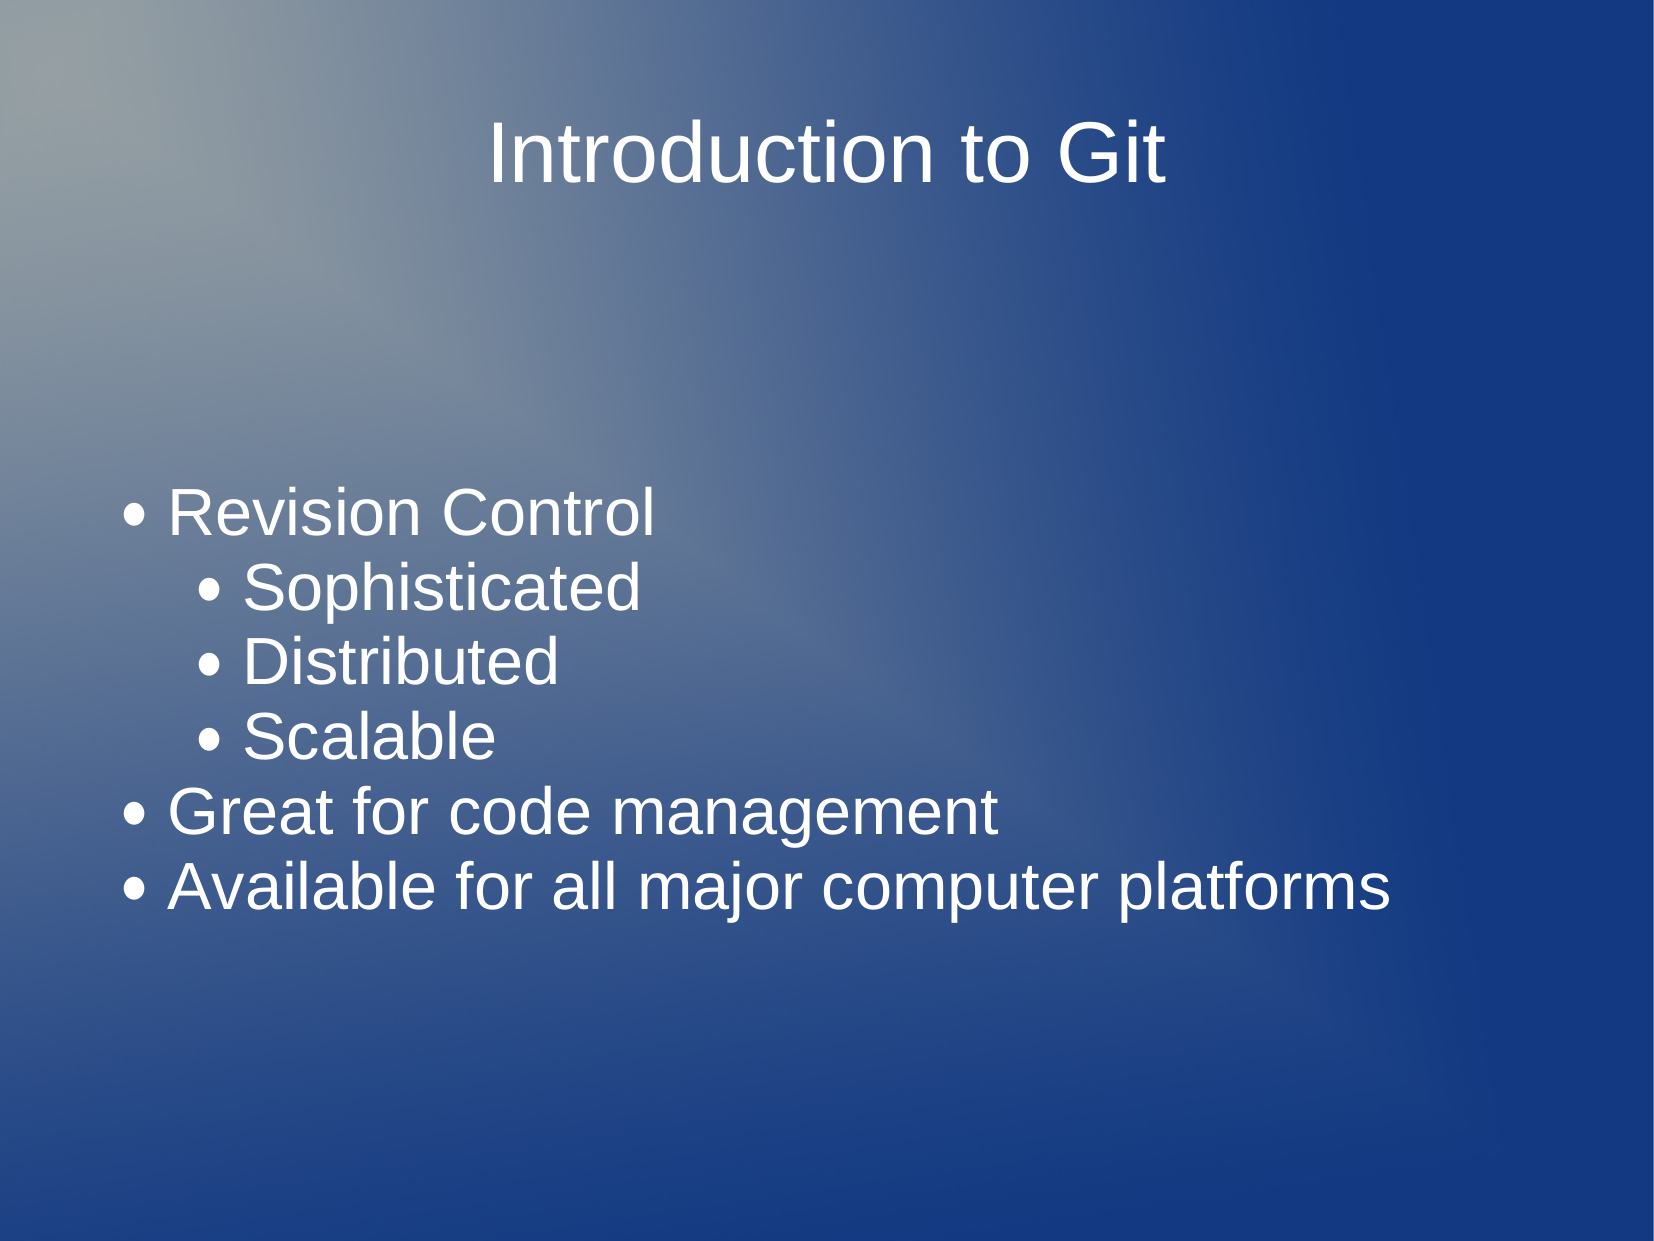

# Introduction to Git
Revision Control
Sophisticated
Distributed
Scalable
Great for code management
Available for all major computer platforms